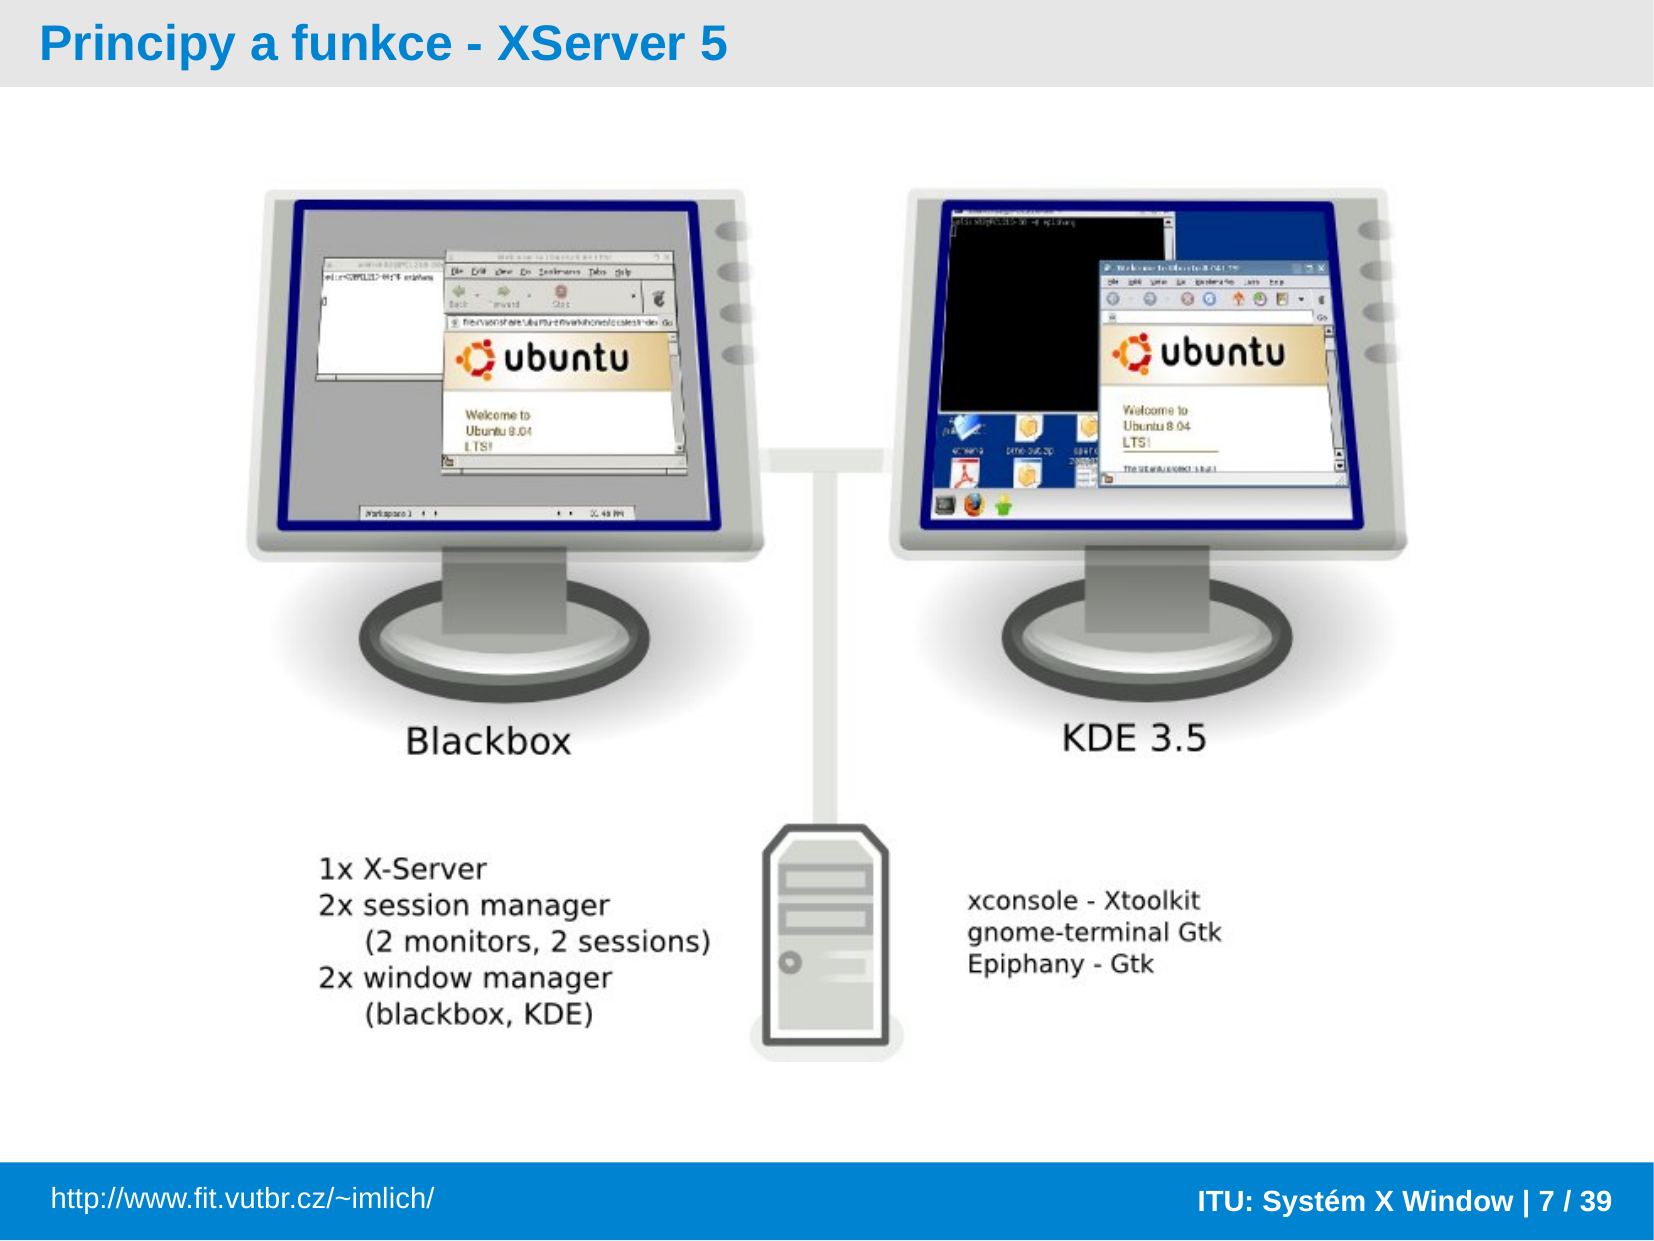

# Principy a funkce - XServer 5